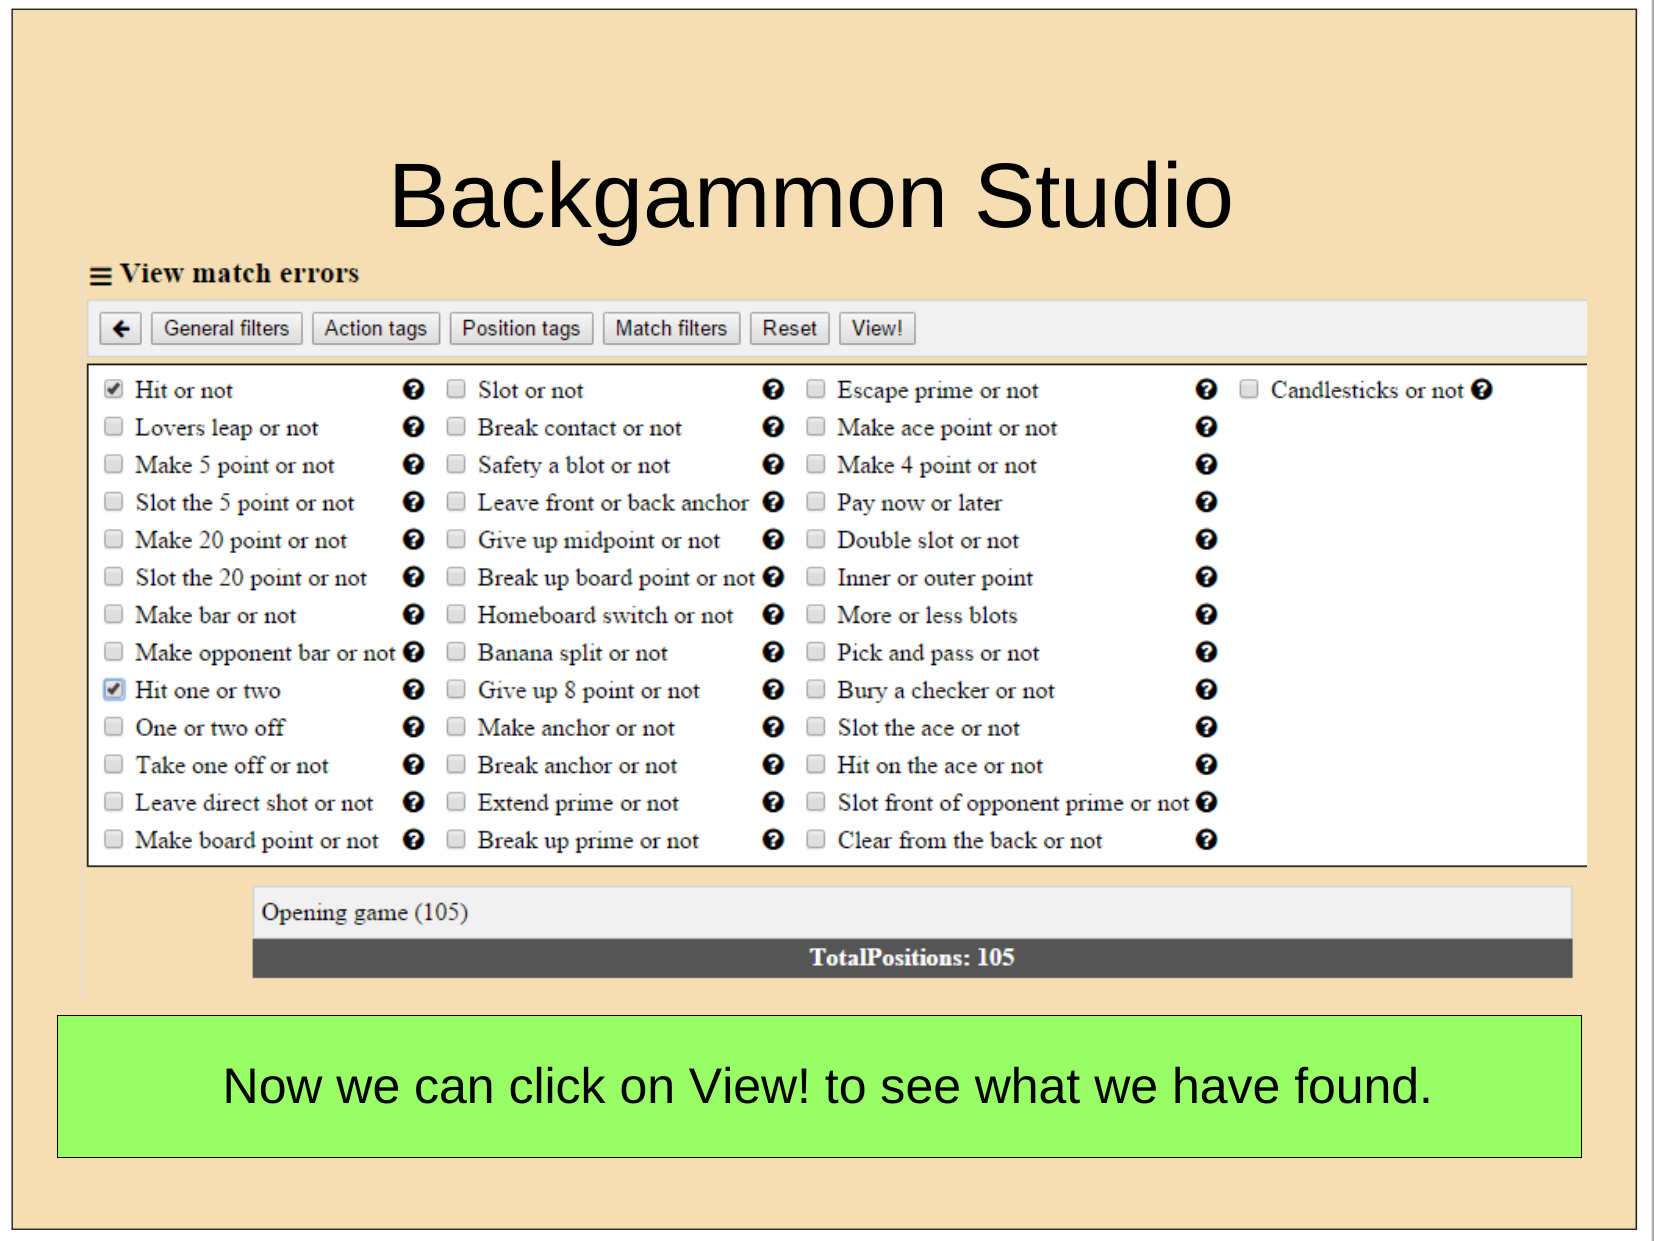

# Backgammon Studio
Now we can click on View! to see what we have found.